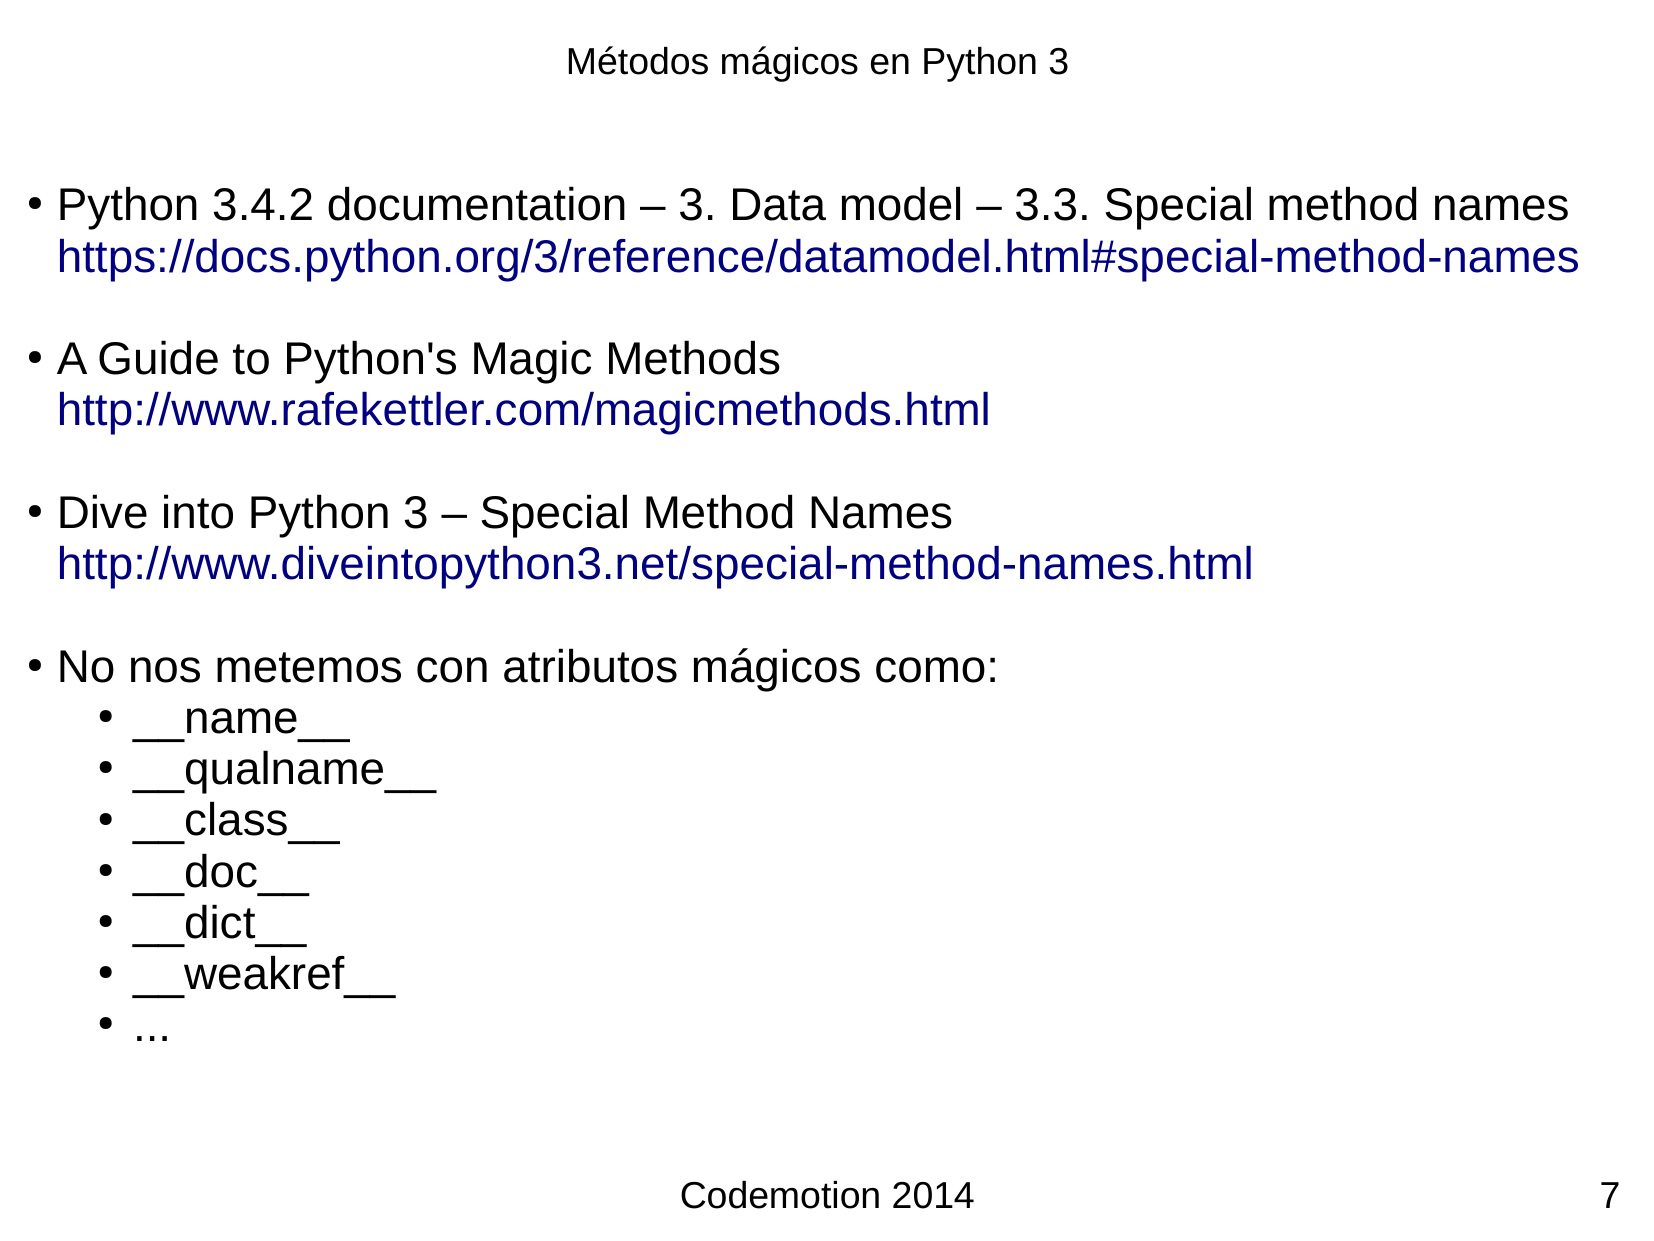

# Python 3.4.2 documentation – 3. Data model – 3.3. Special method names
https://docs.python.org/3/reference/datamodel.html#special-method-names
A Guide to Python's Magic Methodshttp://www.rafekettler.com/magicmethods.html
Dive into Python 3 – Special Method Names
http://www.diveintopython3.net/special-method-names.html
No nos metemos con atributos mágicos como:
__name__
__qualname__
__class__
__doc__
__dict__
__weakref__
...
Métodos mágicos en Python 3
Codemotion 2014
7